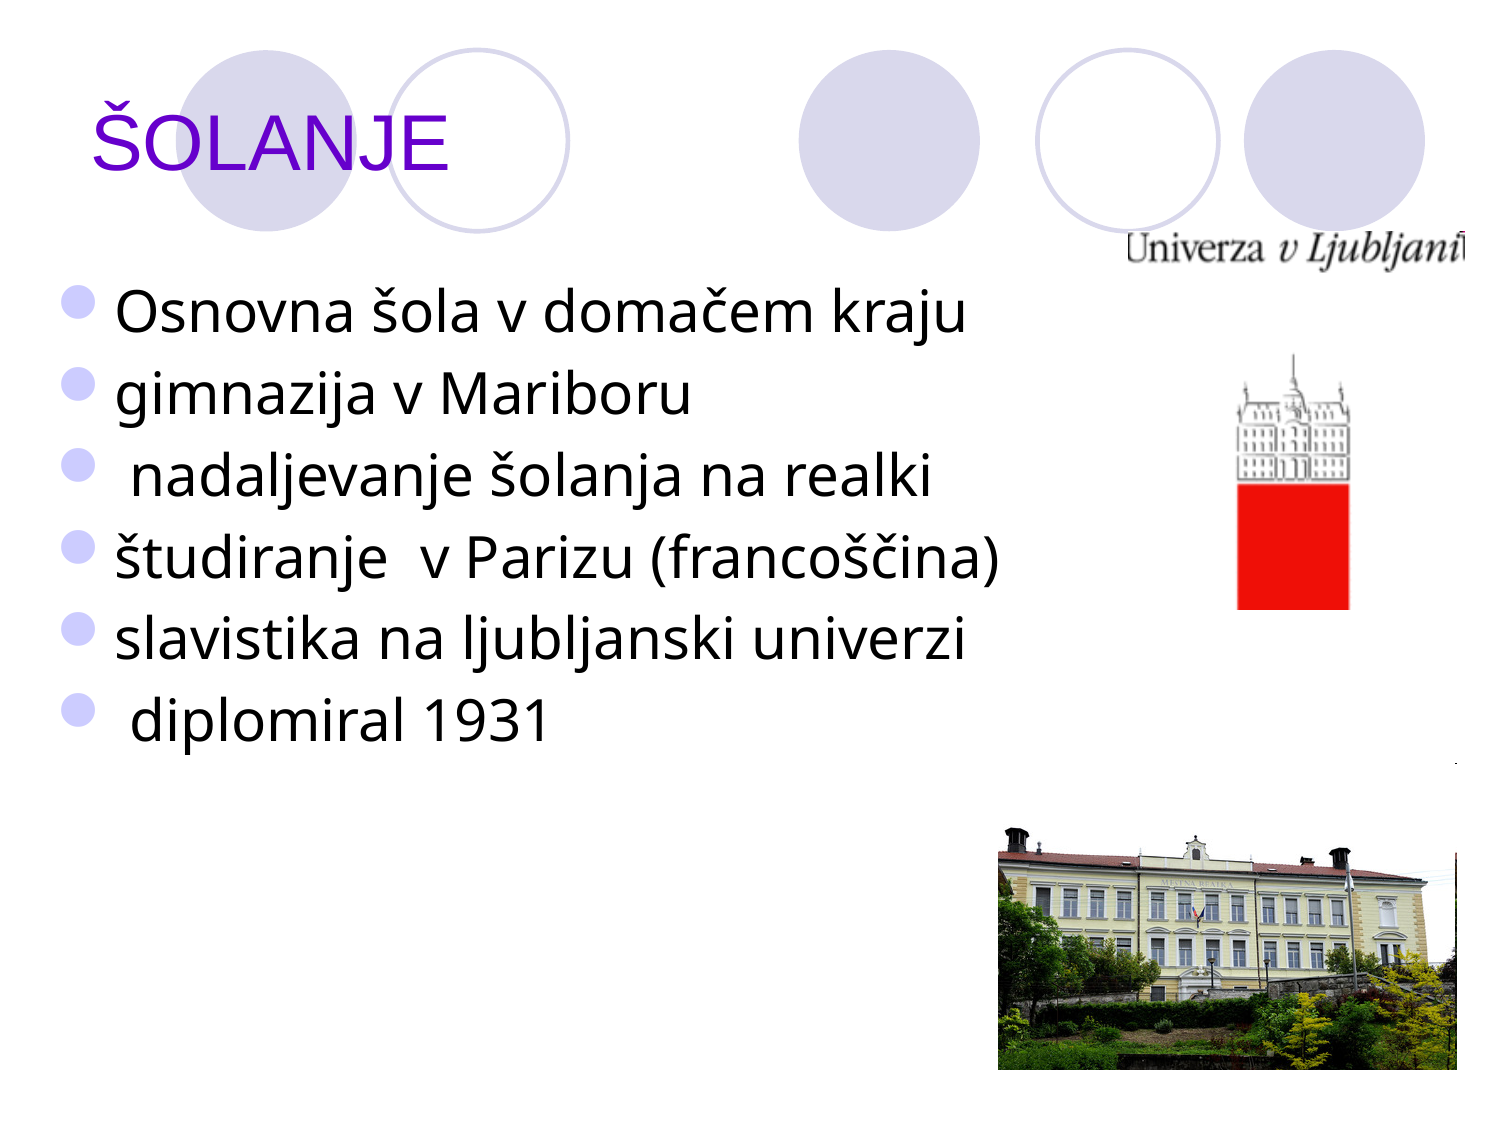

# ŠOLANJE
Osnovna šola v domačem kraju
gimnazija v Mariboru
 nadaljevanje šolanja na realki
študiranje v Parizu (francoščina)
slavistika na ljubljanski univerzi
 diplomiral 1931